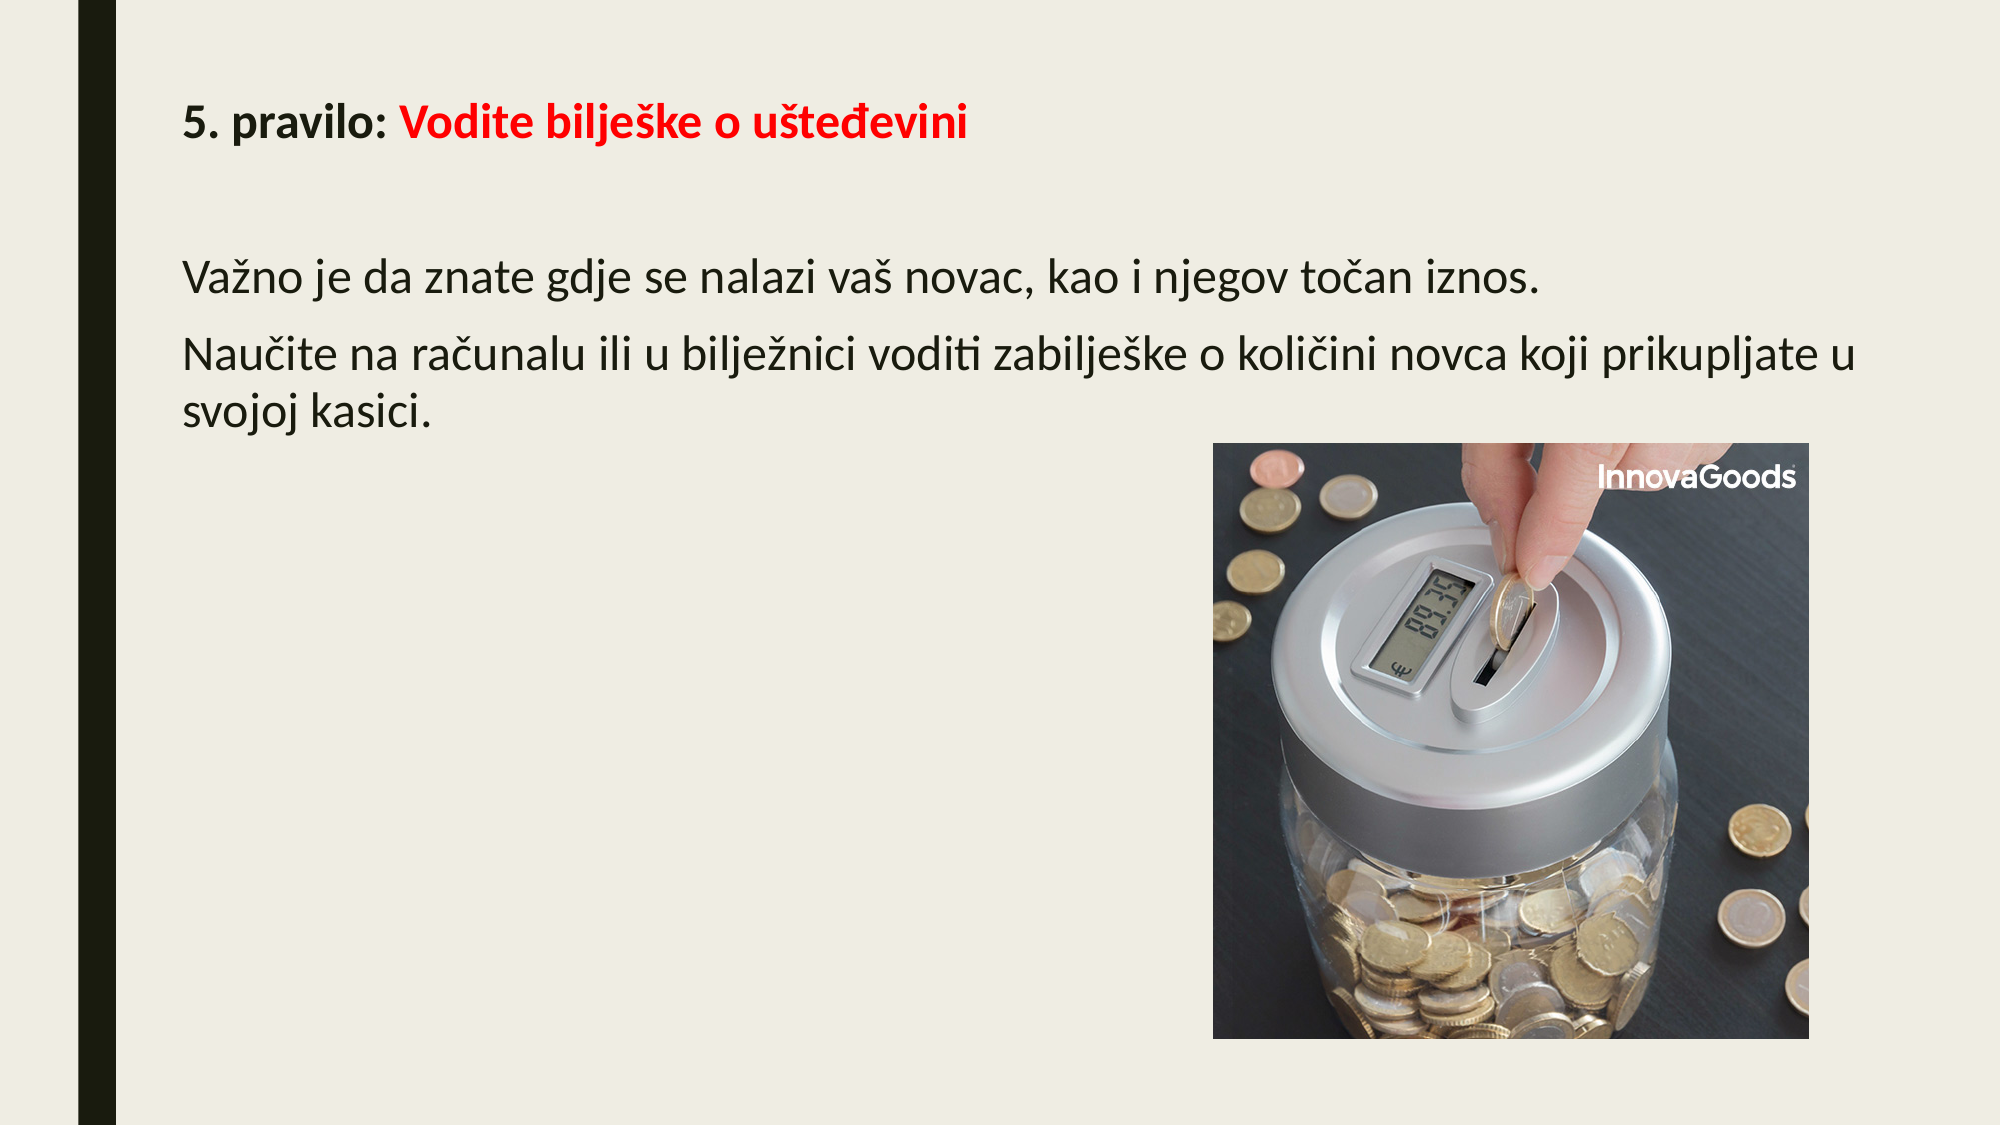

# 5. pravilo: Vodite bilješke o ušteđevini
Važno je da znate gdje se nalazi vaš novac, kao i njegov točan iznos.
Naučite na računalu ili u bilježnici voditi zabilješke o količini novca koji prikupljate u svojoj kasici.